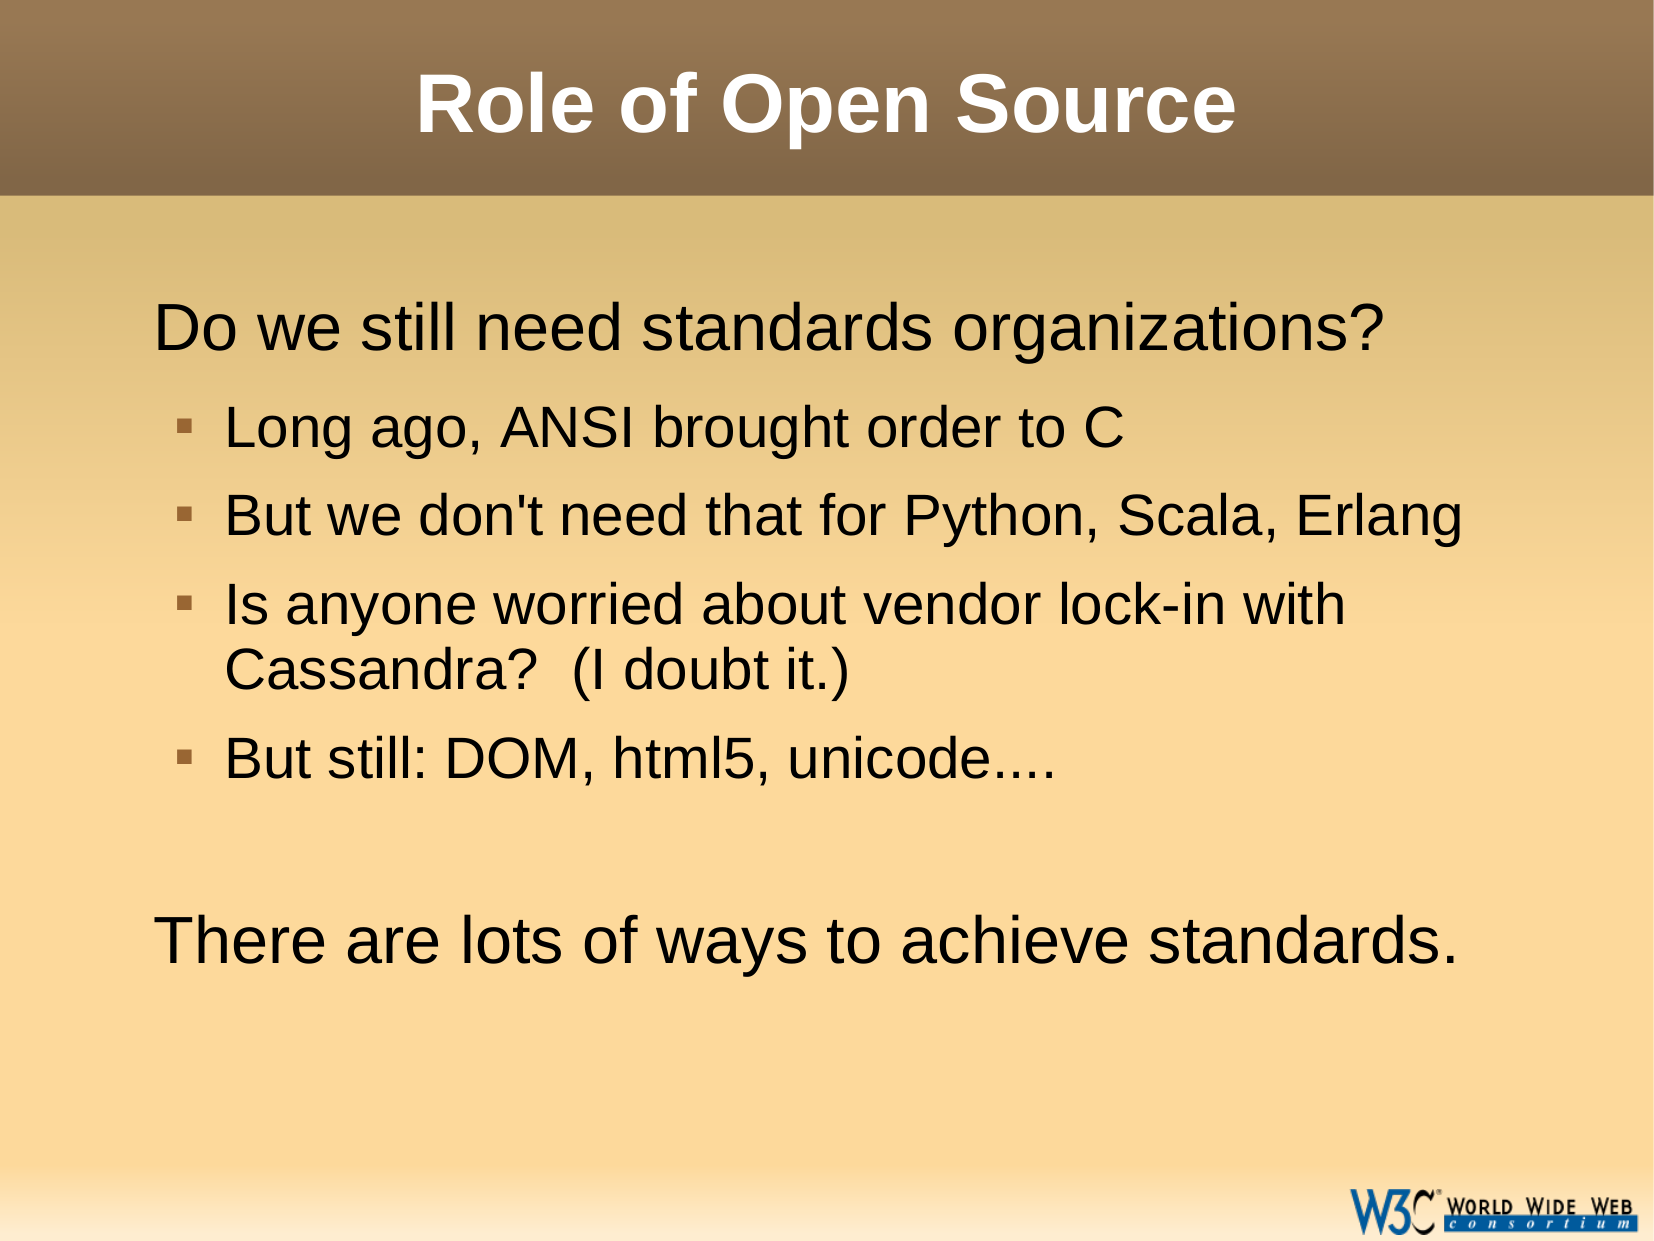

# Role of Open Source
Do we still need standards organizations?
Long ago, ANSI brought order to C
But we don't need that for Python, Scala, Erlang
Is anyone worried about vendor lock-in with Cassandra? (I doubt it.)
But still: DOM, html5, unicode....
There are lots of ways to achieve standards.